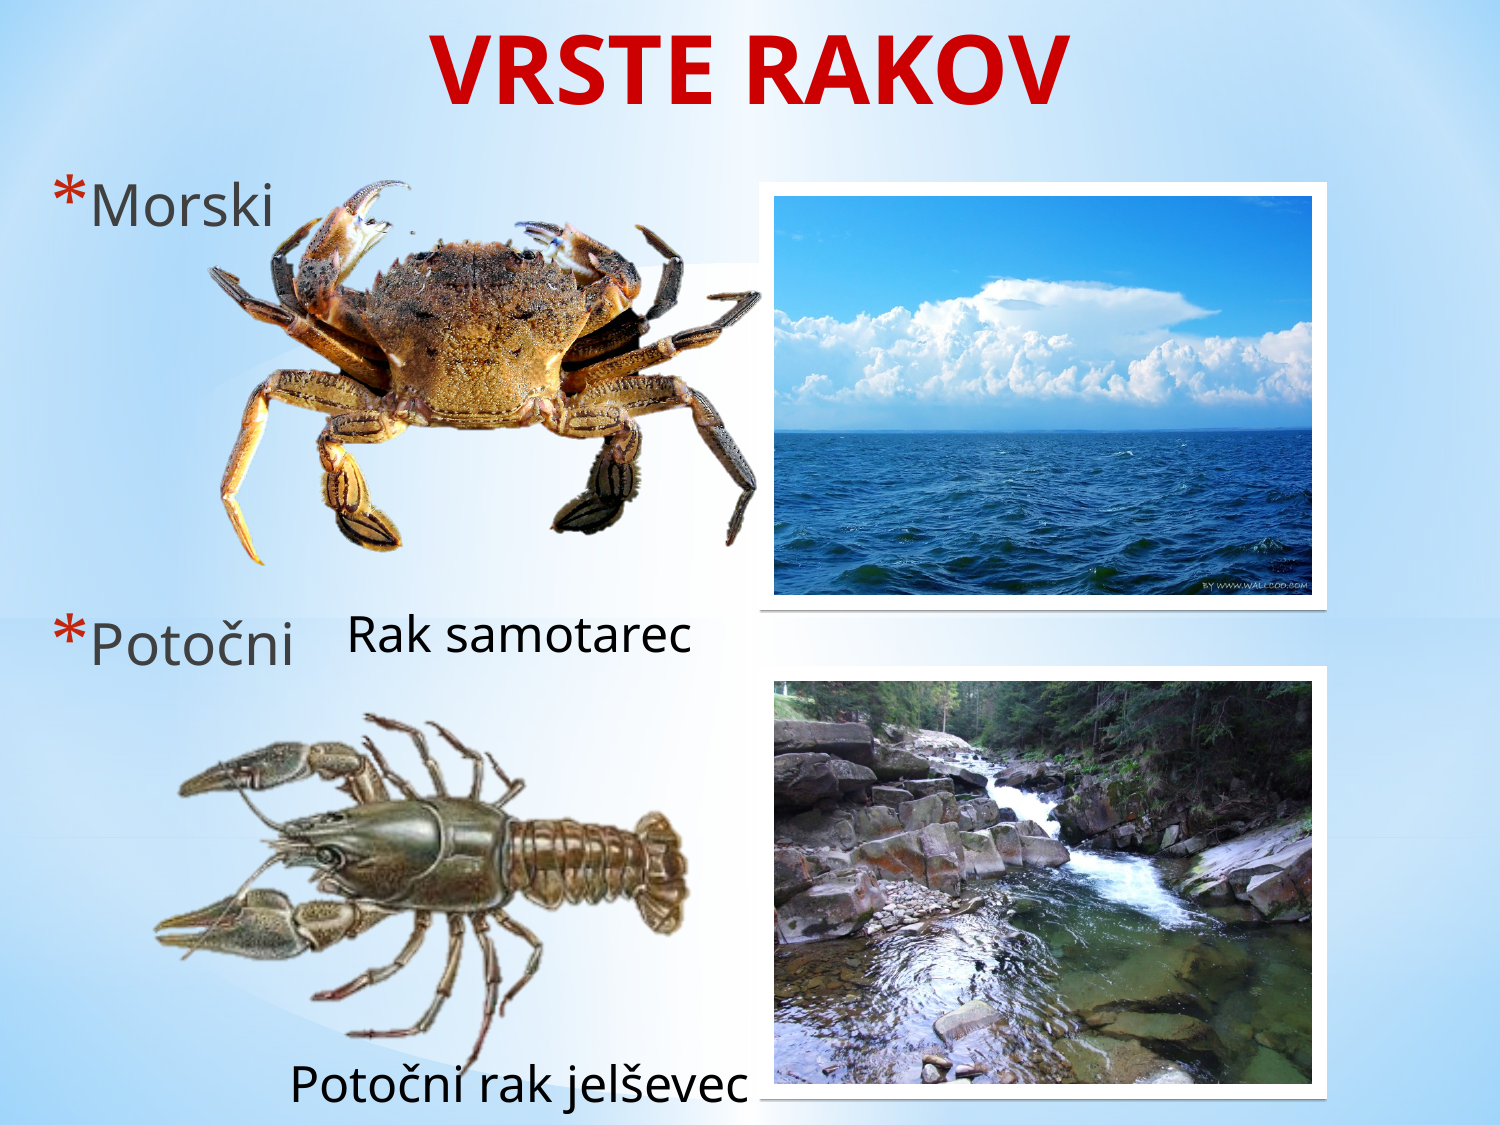

# VRSTE RAKOV
Morski
Potočni
Rak samotarec
Potočni rak jelševec